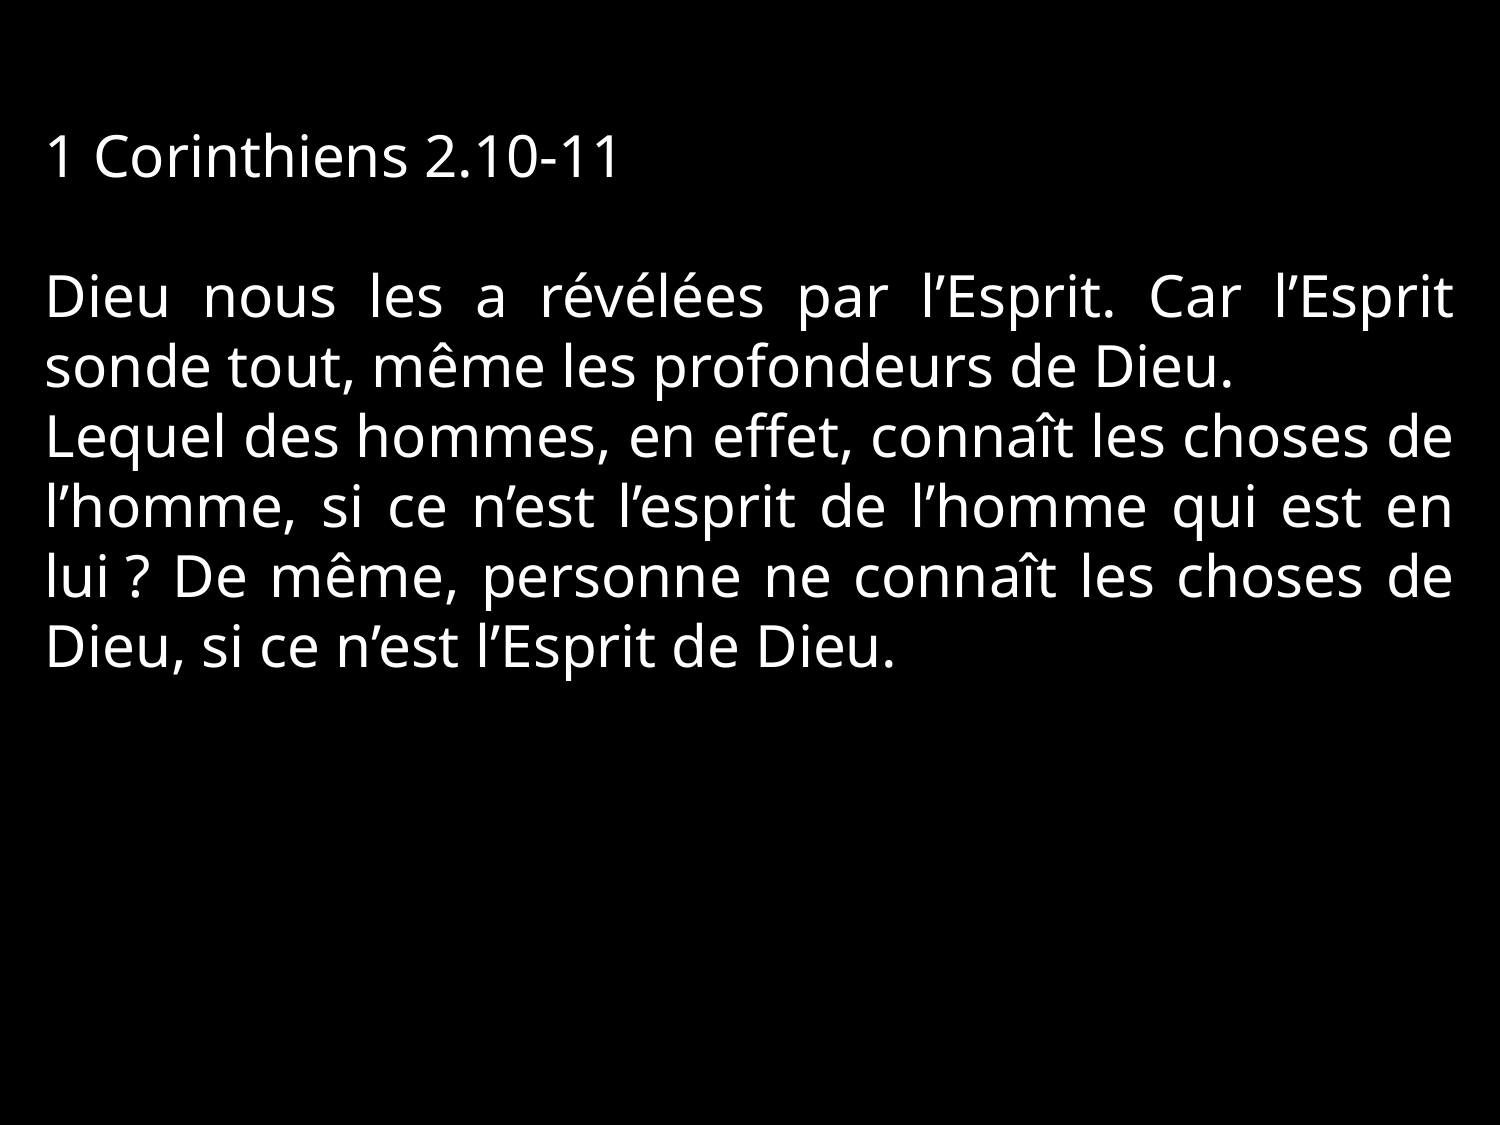

1 Corinthiens 2.10-11
Dieu nous les a révélées par l’Esprit. Car l’Esprit sonde tout, même les profondeurs de Dieu.
Lequel des hommes, en effet, connaît les choses de l’homme, si ce n’est l’esprit de l’homme qui est en lui ? De même, personne ne connaît les choses de Dieu, si ce n’est l’Esprit de Dieu.